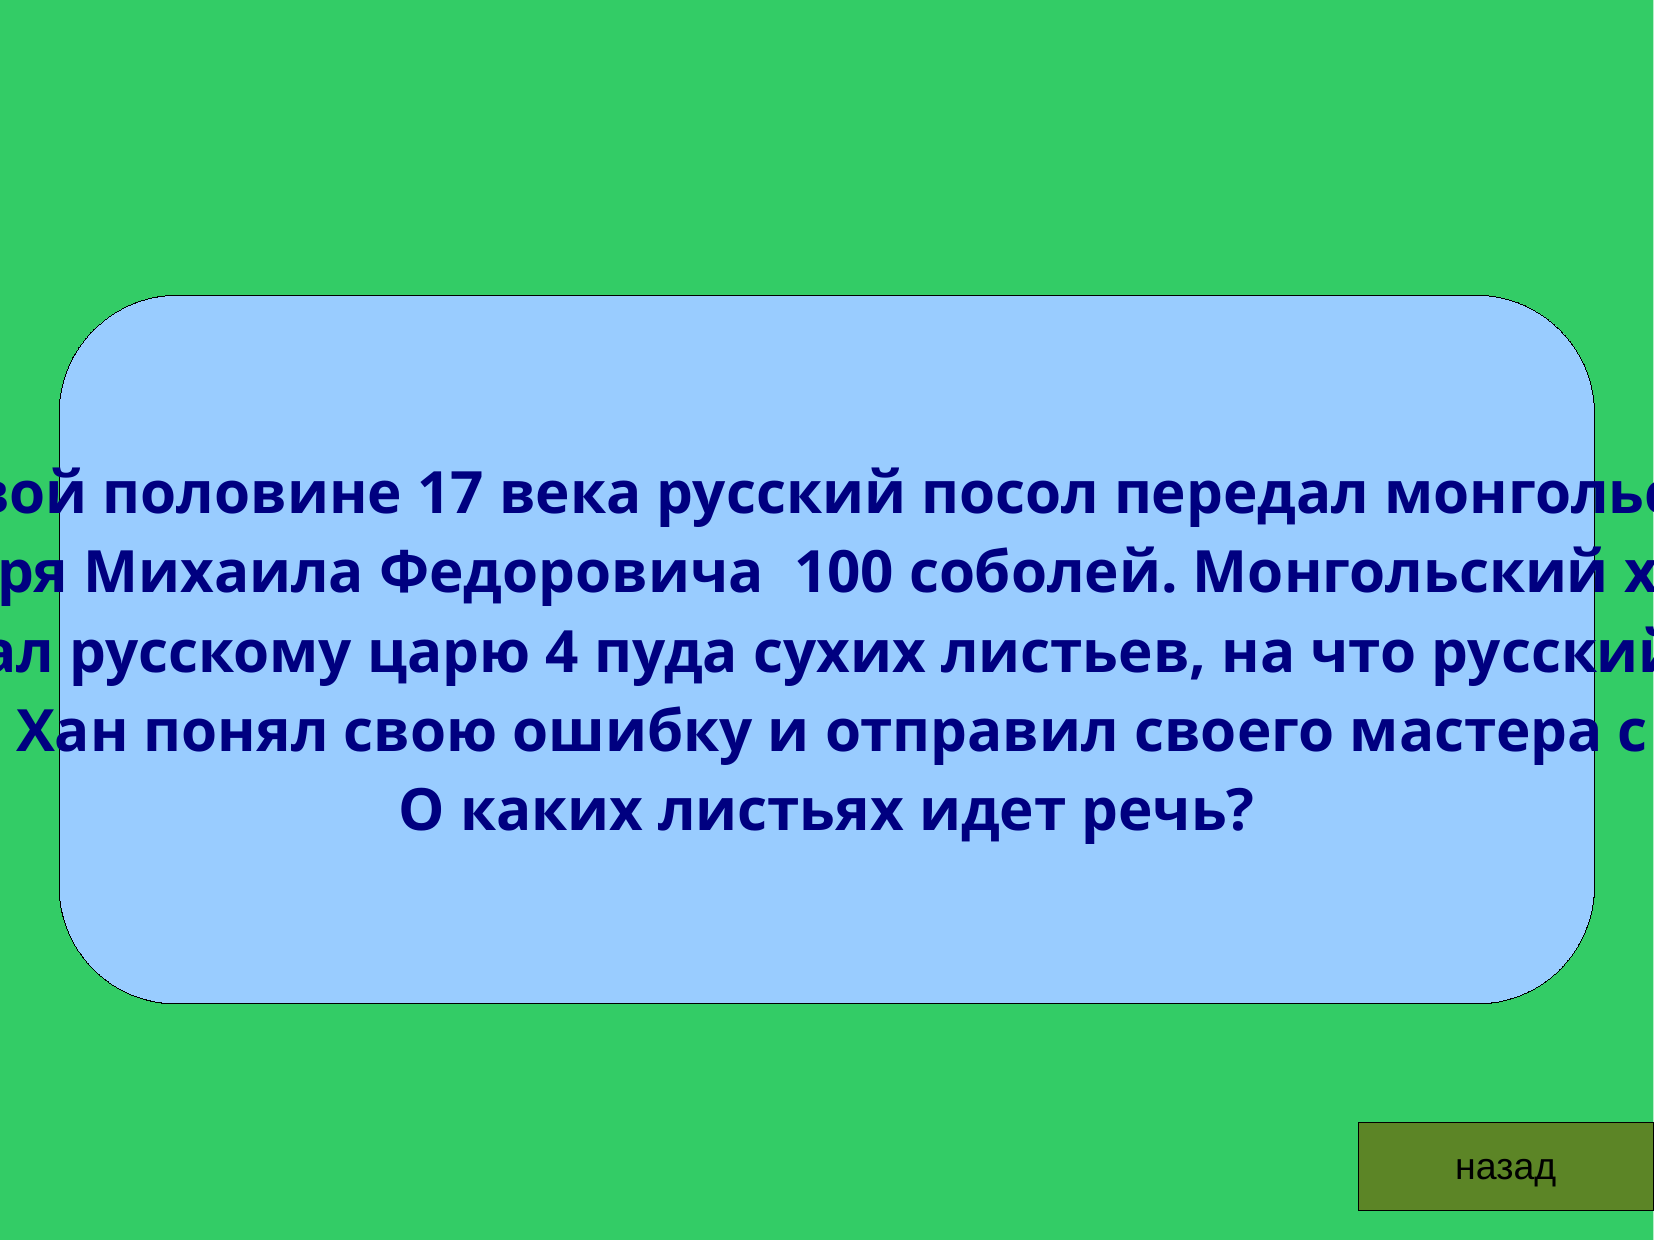

В первой половине 17 века русский посол передал монгольскому
хану от царя Михаила Федоровича 100 соболей. Монгольский хан в ответ
Передал русскому царю 4 пуда сухих листьев, на что русский царь
Обиделся. Хан понял свою ошибку и отправил своего мастера с подарком
О каких листьях идет речь?
назад